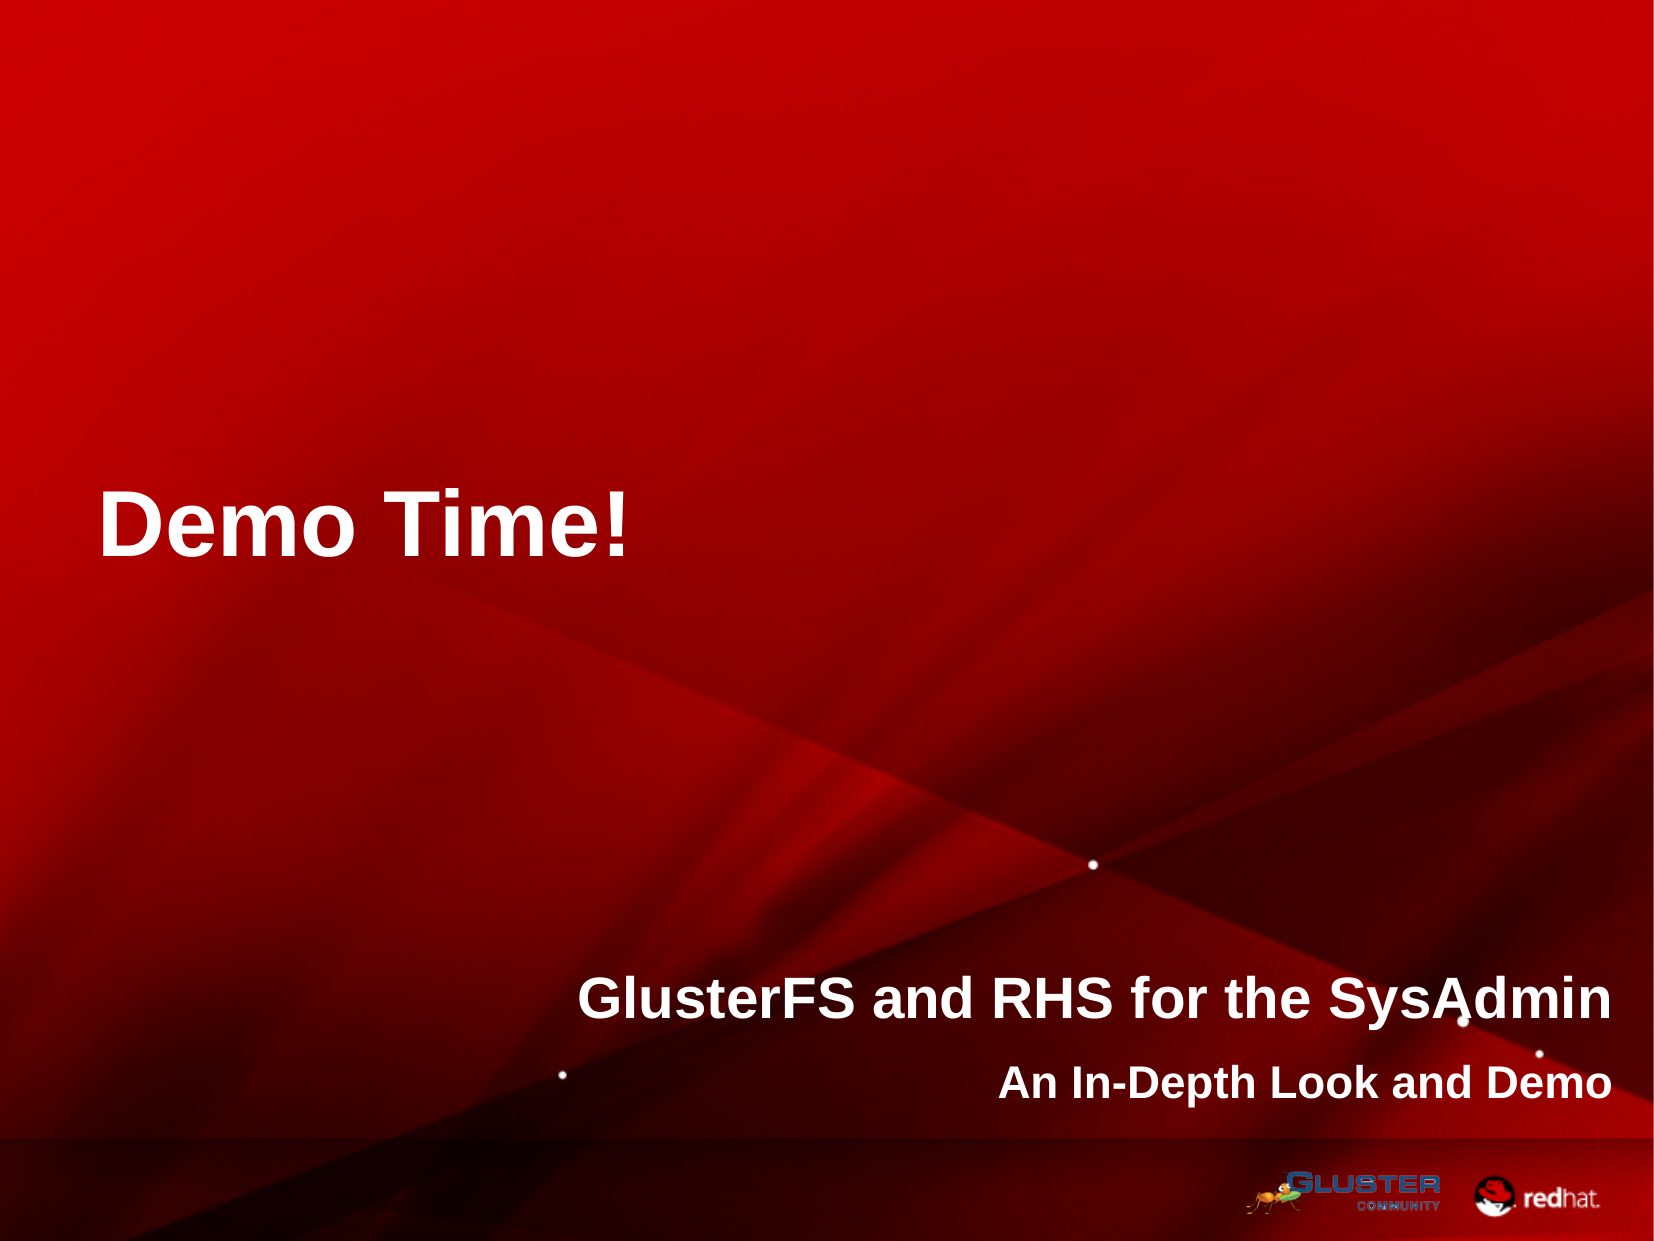

# Demo Time!
GlusterFS and RHS for the SysAdmin
An In-Depth Look and Demo